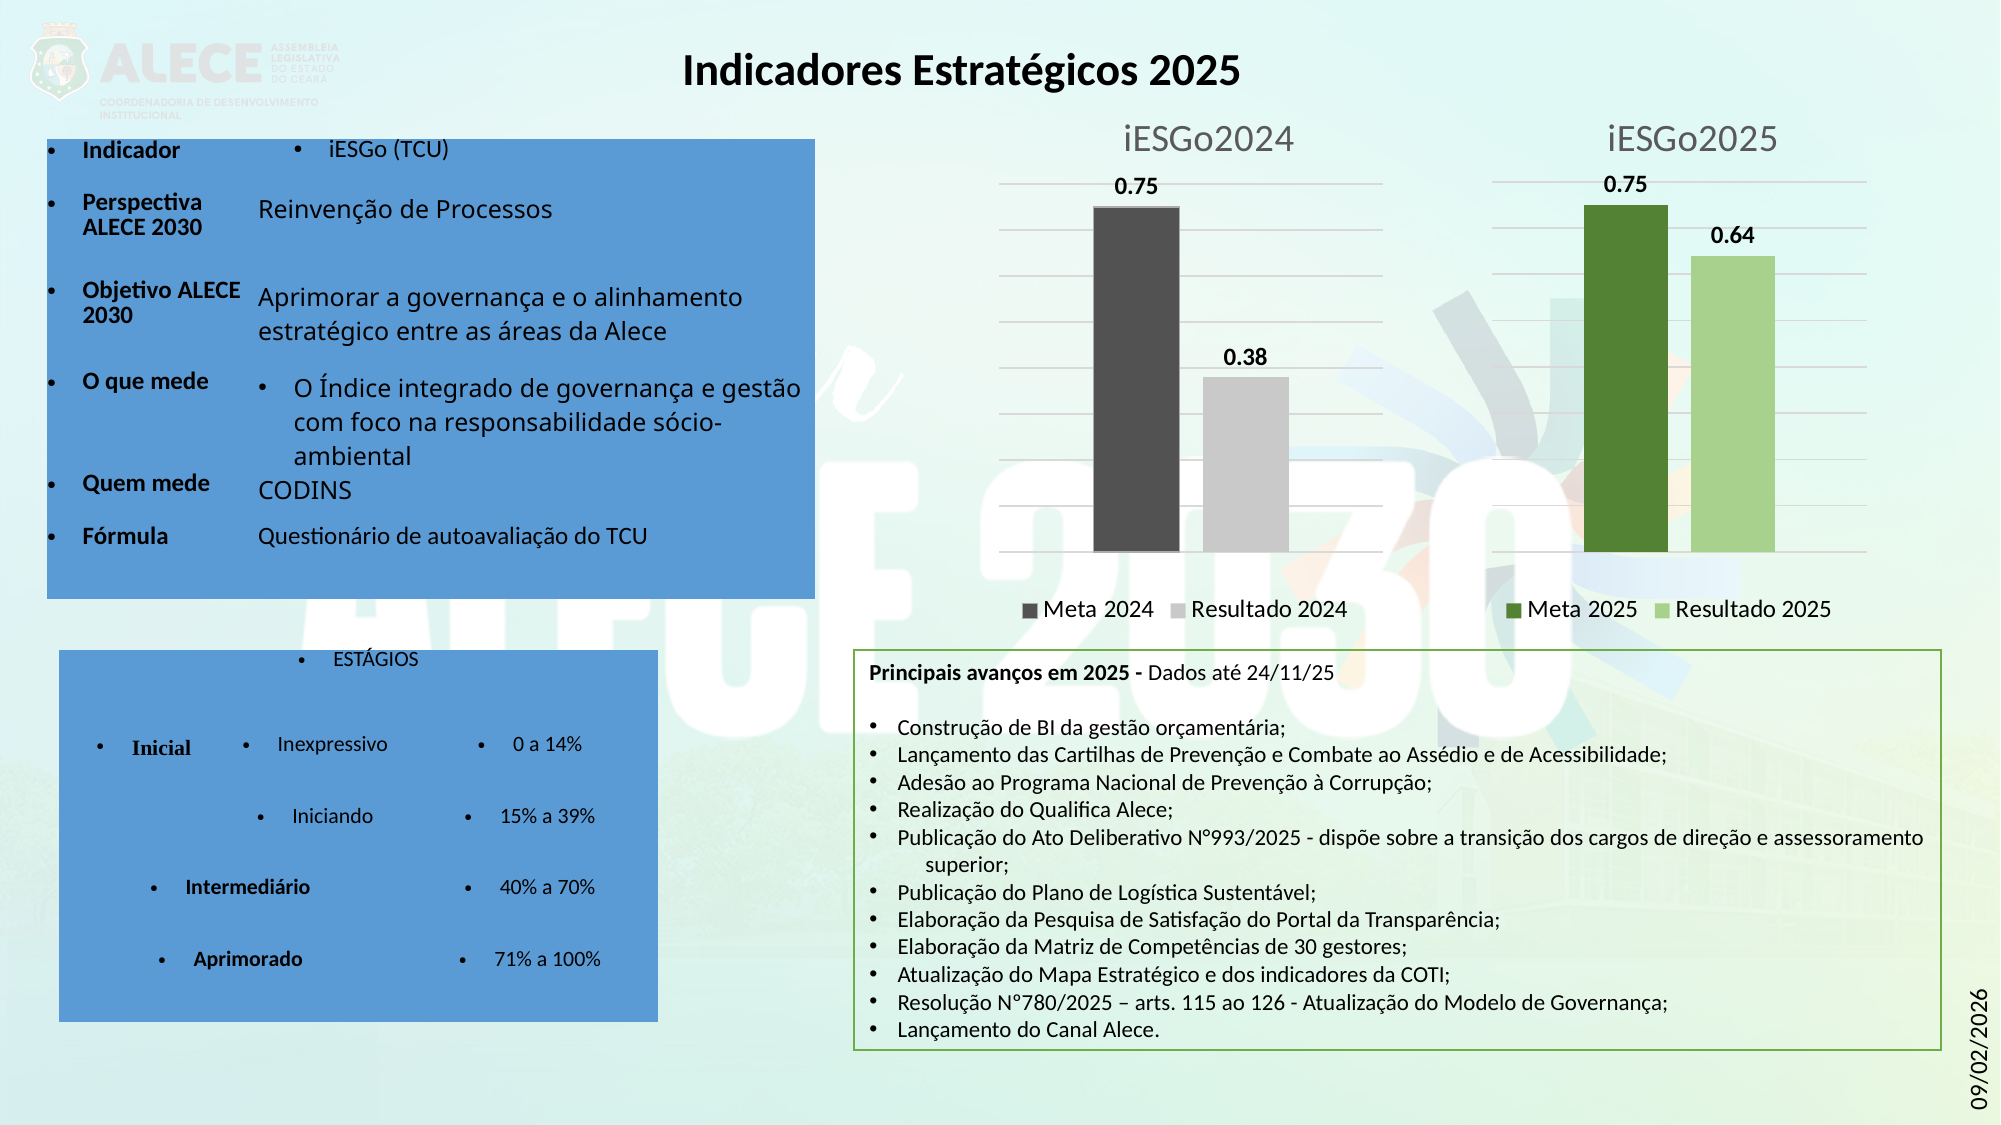

# Indicadores Estratégicos 2025
### Chart: iESGo2024
| Category | Meta 2024 | Resultado 2024 |
|---|---|---|
| iESGo | 0.75 | 0.38 |
### Chart: iESGo2025
| Category | Meta 2025 | Resultado 2025 |
|---|---|---|
| iESGo | 0.75 | 0.64 |
| Indicador | iESGo (TCU) |
| --- | --- |
| Perspectiva ALECE 2030 | Reinvenção de Processos |
| Objetivo ALECE 2030 | Aprimorar a governança e o alinhamento estratégico entre as áreas da Alece |
| O que mede | O Índice integrado de governança e gestão com foco na responsabilidade sócio-ambiental |
| Quem mede | CODINS |
| Fórmula | Questionário de autoavaliação do TCU |
| ESTÁGIOS | | |
| --- | --- | --- |
| Inicial | Inexpressivo | 0 a 14% |
| | Iniciando | 15% a 39% |
| Intermediário | | 40% a 70% |
| Aprimorado | | 71% a 100% |
Principais avanços em 2025 - Dados até 24/11/25
Construção de BI da gestão orçamentária;
Lançamento das Cartilhas de Prevenção e Combate ao Assédio e de Acessibilidade;
Adesão ao Programa Nacional de Prevenção à Corrupção;
Realização do Qualifica Alece;
Publicação do Ato Deliberativo N°993/2025 - dispõe sobre a transição dos cargos de direção e assessoramento superior;
Publicação do Plano de Logística Sustentável;
Elaboração da Pesquisa de Satisfação do Portal da Transparência;
Elaboração da Matriz de Competências de 30 gestores;
Atualização do Mapa Estratégico e dos indicadores da COTI;
Resolução Nº780/2025 – arts. 115 ao 126 - Atualização do Modelo de Governança;
Lançamento do Canal Alece.
09/02/2026